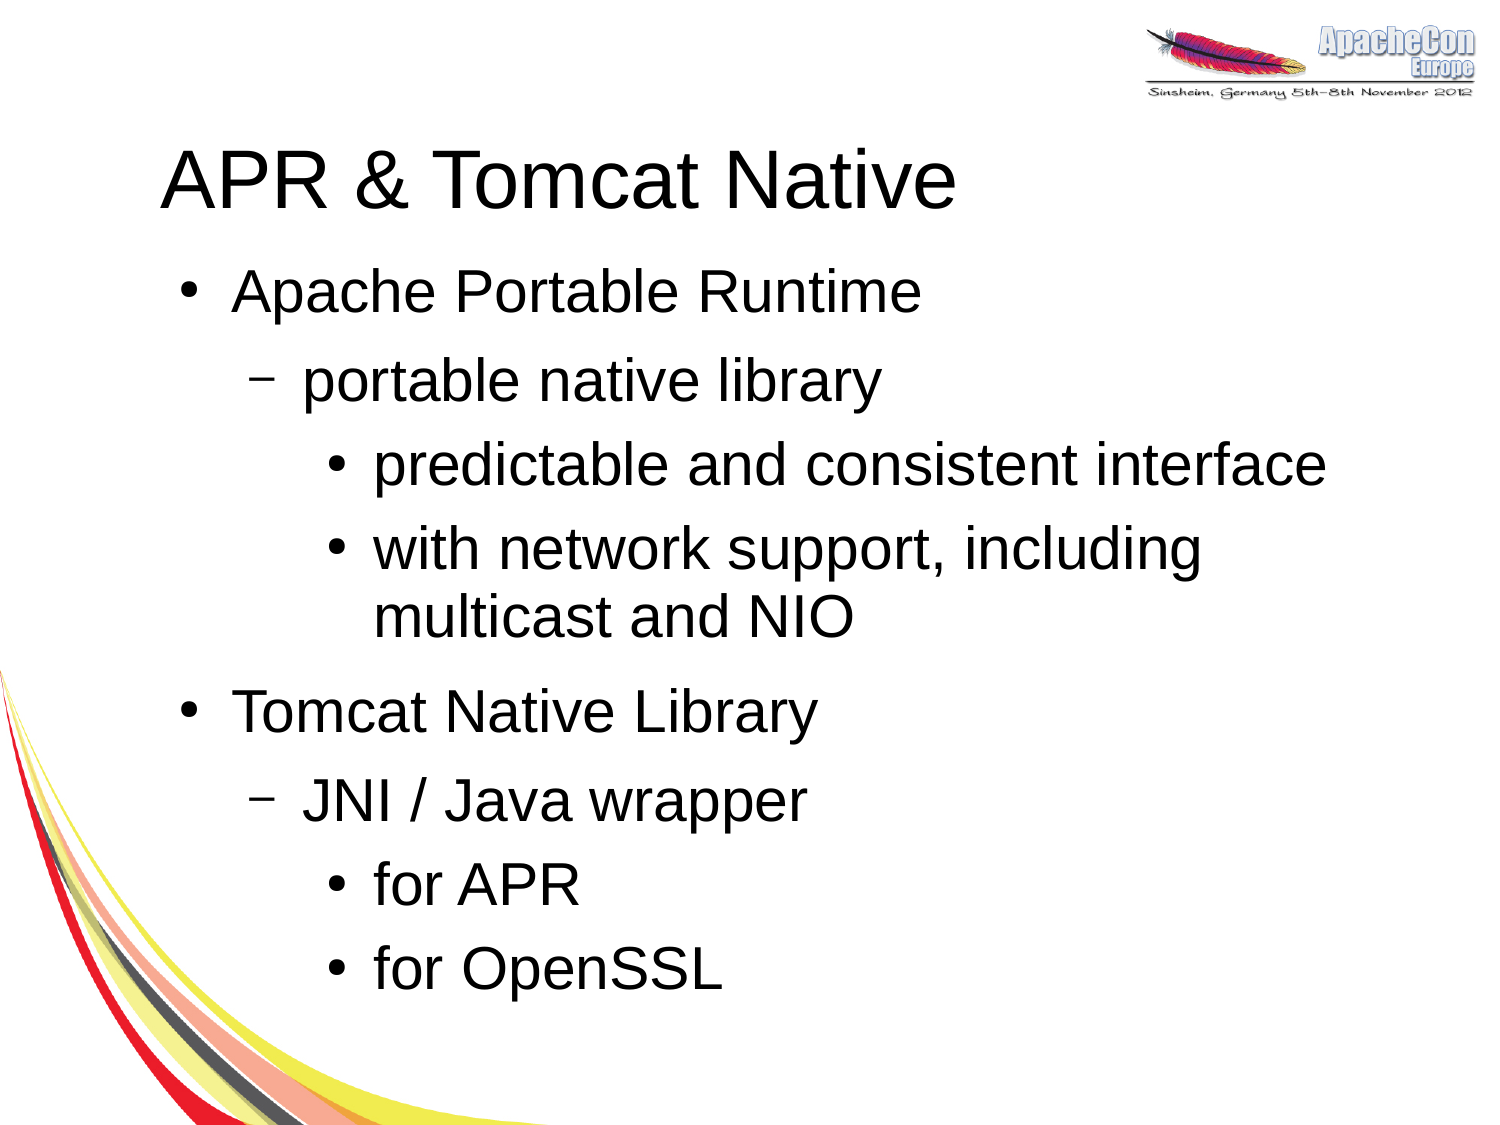

# APR & Tomcat Native
Apache Portable Runtime
portable native library
predictable and consistent interface
with network support, including multicast and NIO
Tomcat Native Library
JNI / Java wrapper
for APR
for OpenSSL